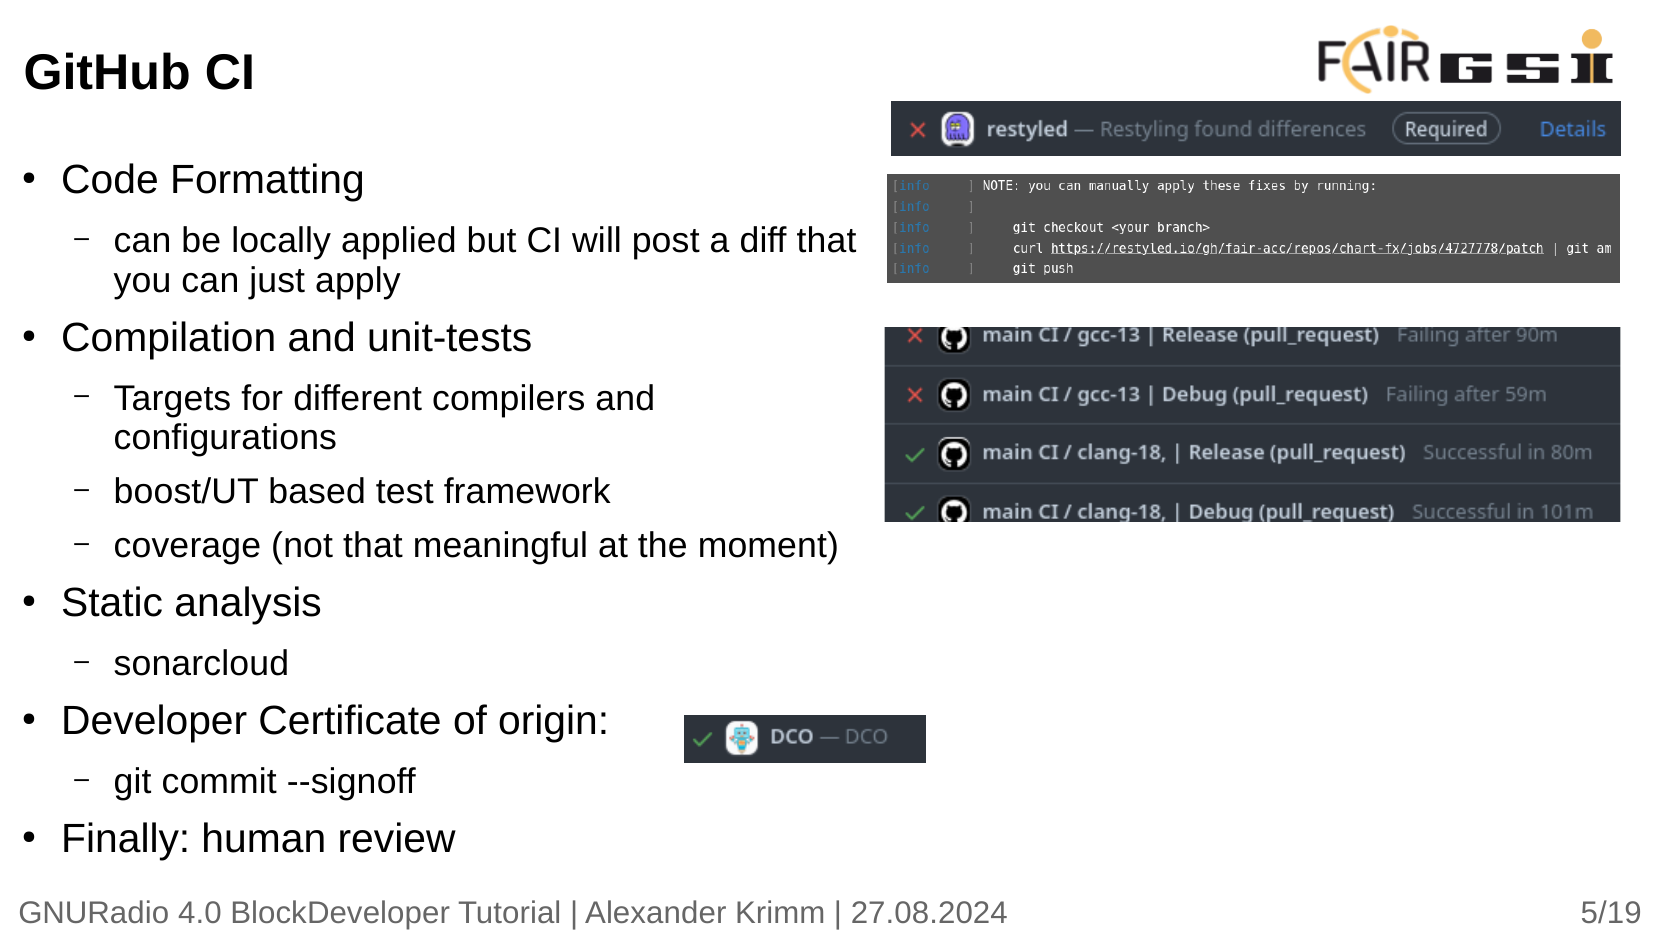

# GitHub CI
Code Formatting
can be locally applied but CI will post a diff that you can just apply
Compilation and unit-tests
Targets for different compilers and configurations
boost/UT based test framework
coverage (not that meaningful at the moment)
Static analysis
sonarcloud
Developer Certificate of origin:
git commit --signoff
Finally: human review